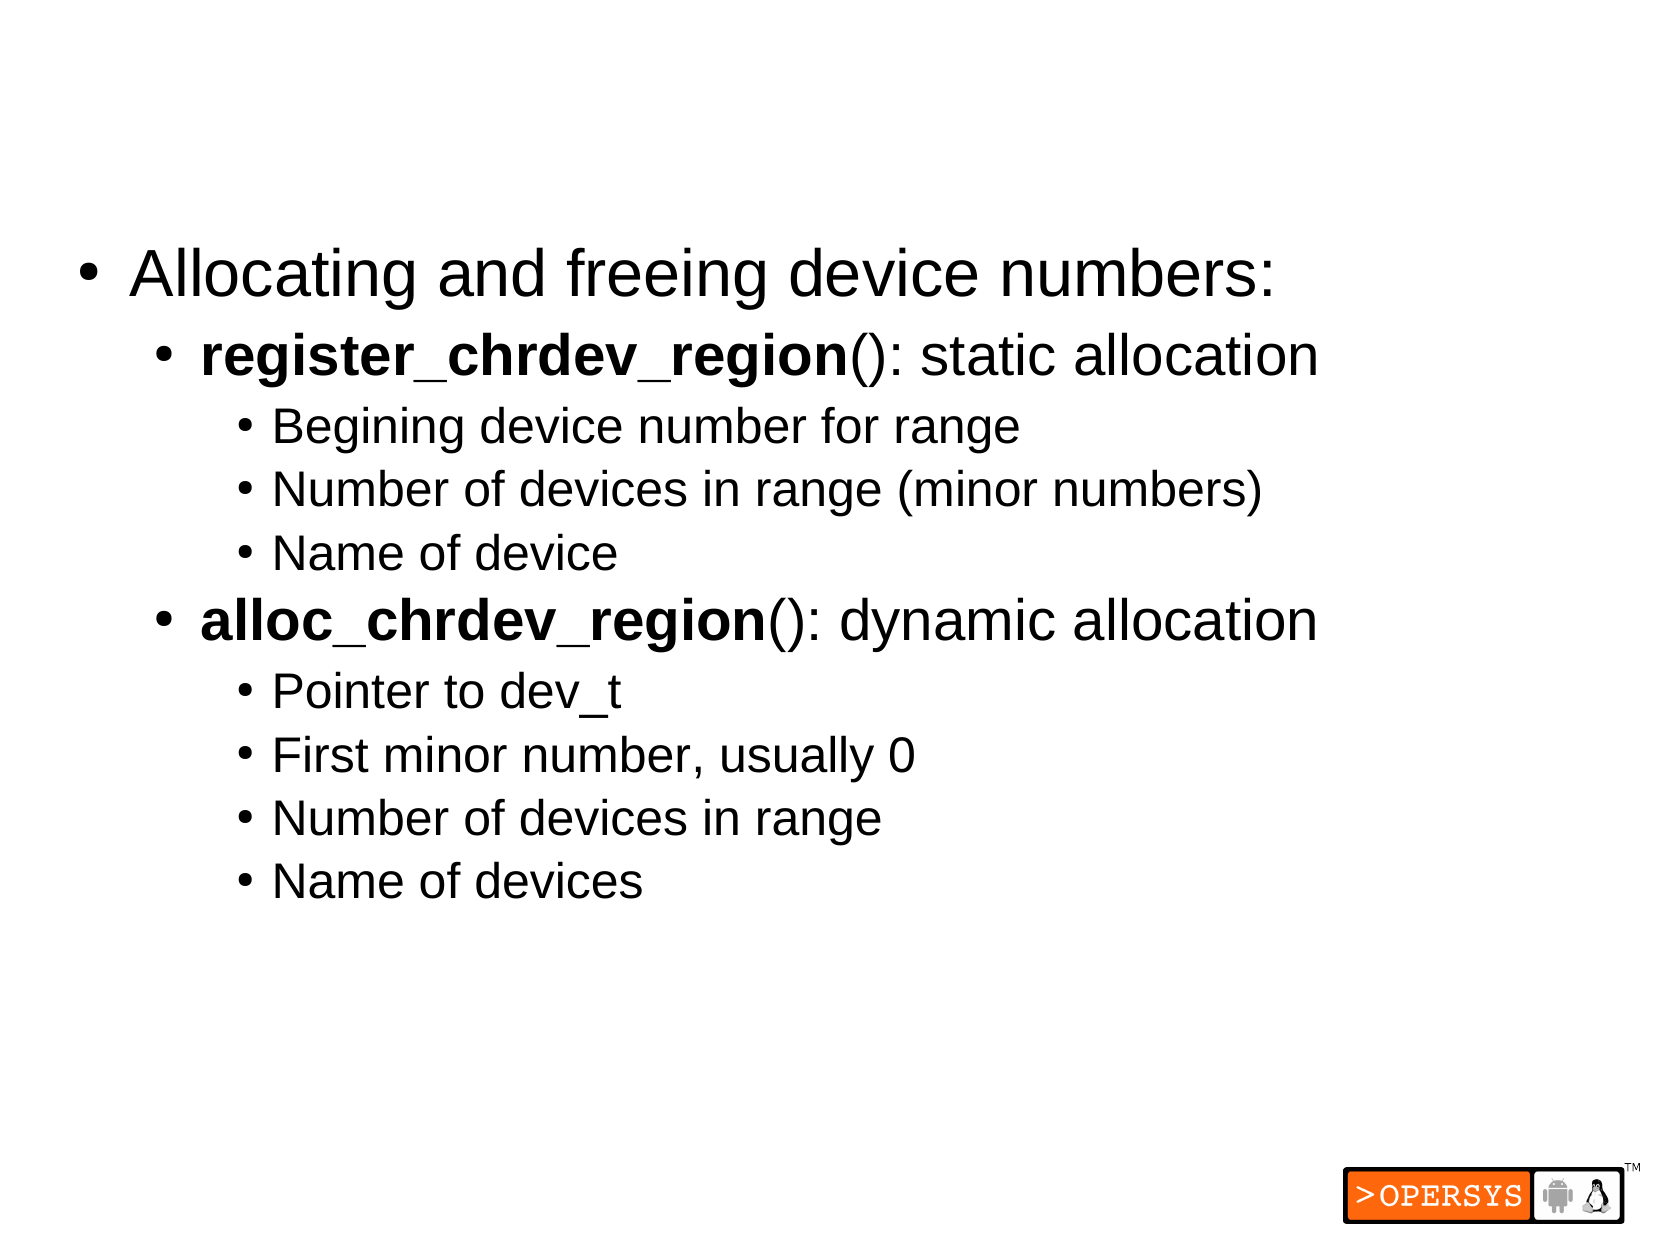

# Allocating and freeing device numbers:
register_chrdev_region(): static allocation
Begining device number for range
Number of devices in range (minor numbers)
Name of device
alloc_chrdev_region(): dynamic allocation
Pointer to dev_t
First minor number, usually 0
Number of devices in range
Name of devices